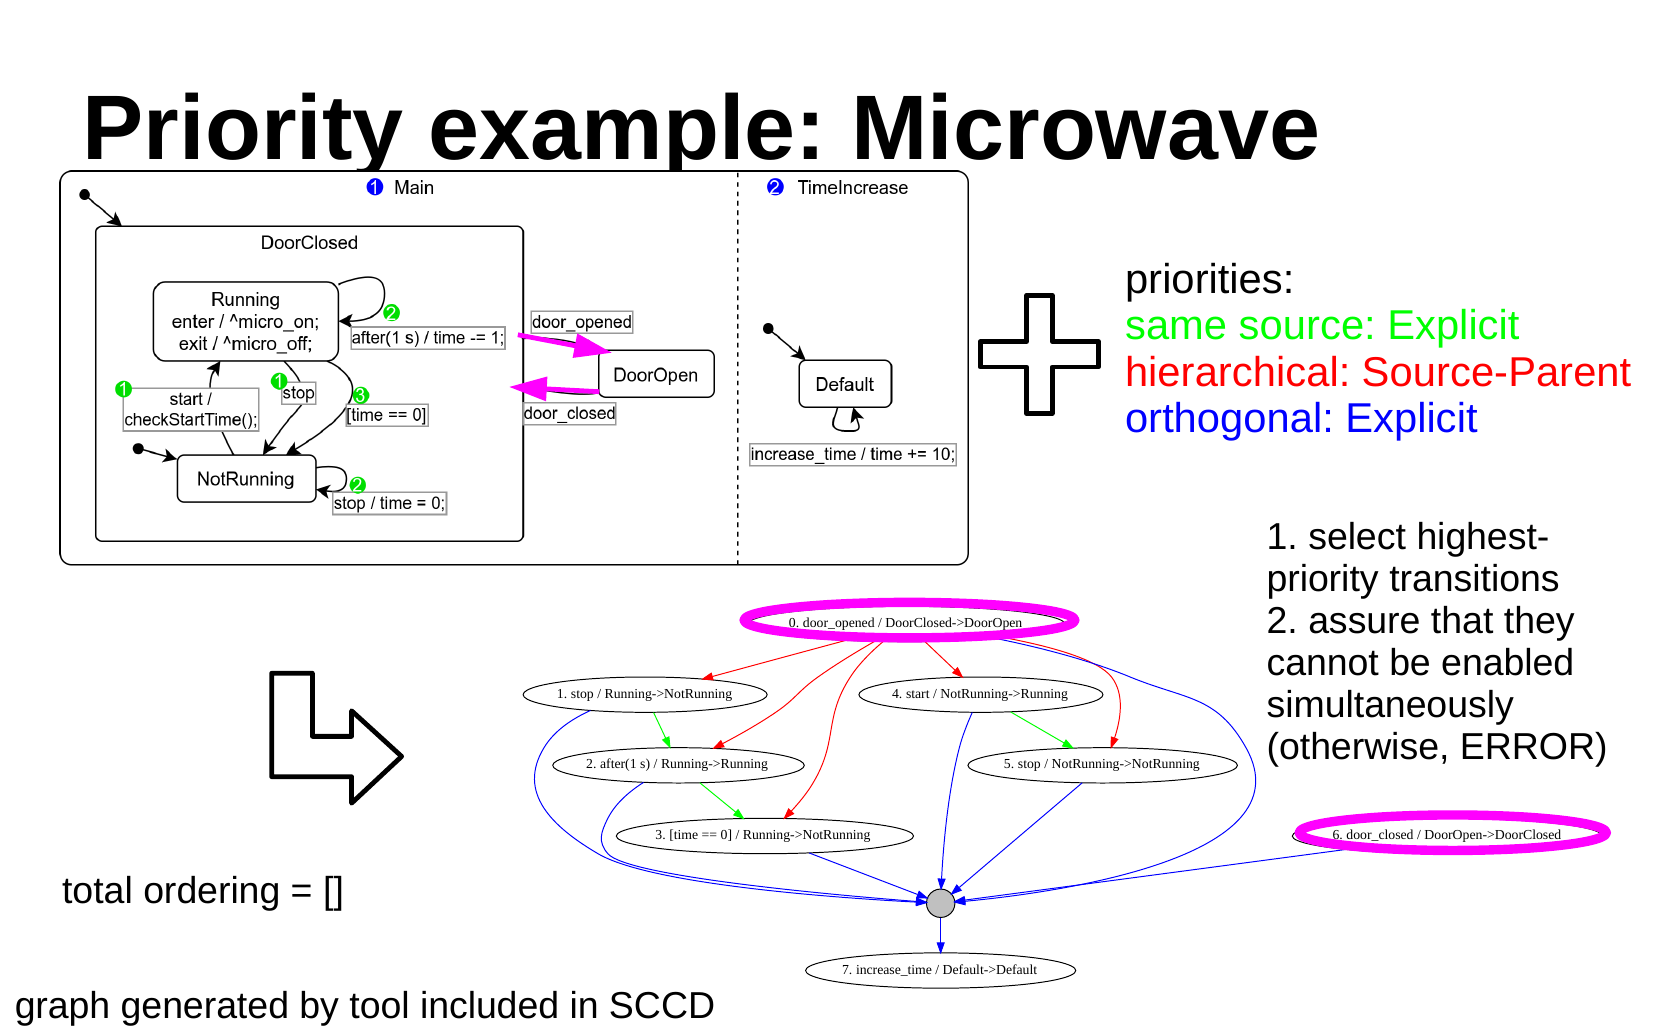

# Priority example: Microwave
priorities:
same source: Explicit
hierarchical: Source-Parent
orthogonal: Explicit
1. select highest-priority transitions
2. assure that they cannot be enabled simultaneously (otherwise, ERROR)
total ordering = []
37
graph generated by tool included in SCCD